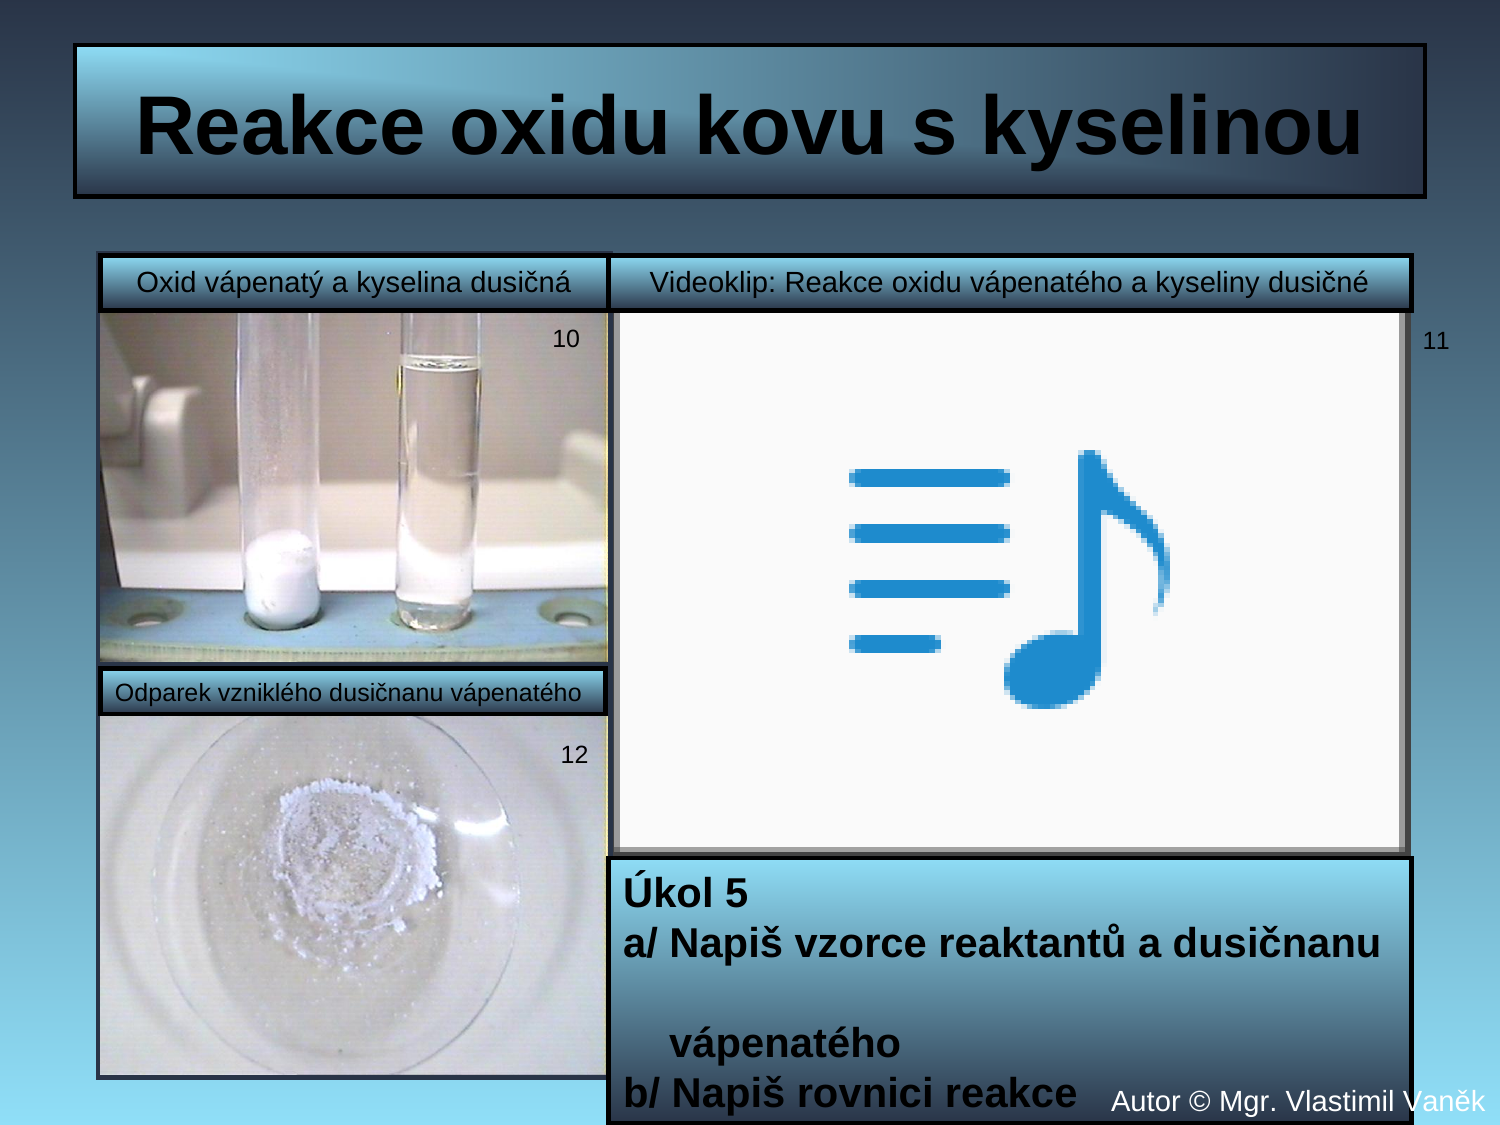

# Reakce oxidu kovu s kyselinou
Oxid vápenatý a kyselina dusičná
Videoklip: Reakce oxidu vápenatého a kyseliny dusičné
10
11
Odparek vzniklého dusičnanu vápenatého
12
Úkol 5
a/ Napiš vzorce reaktantů a dusičnanu
 vápenatého
b/ Napiš rovnici reakce
Autor © Mgr. Vlastimil Vaněk